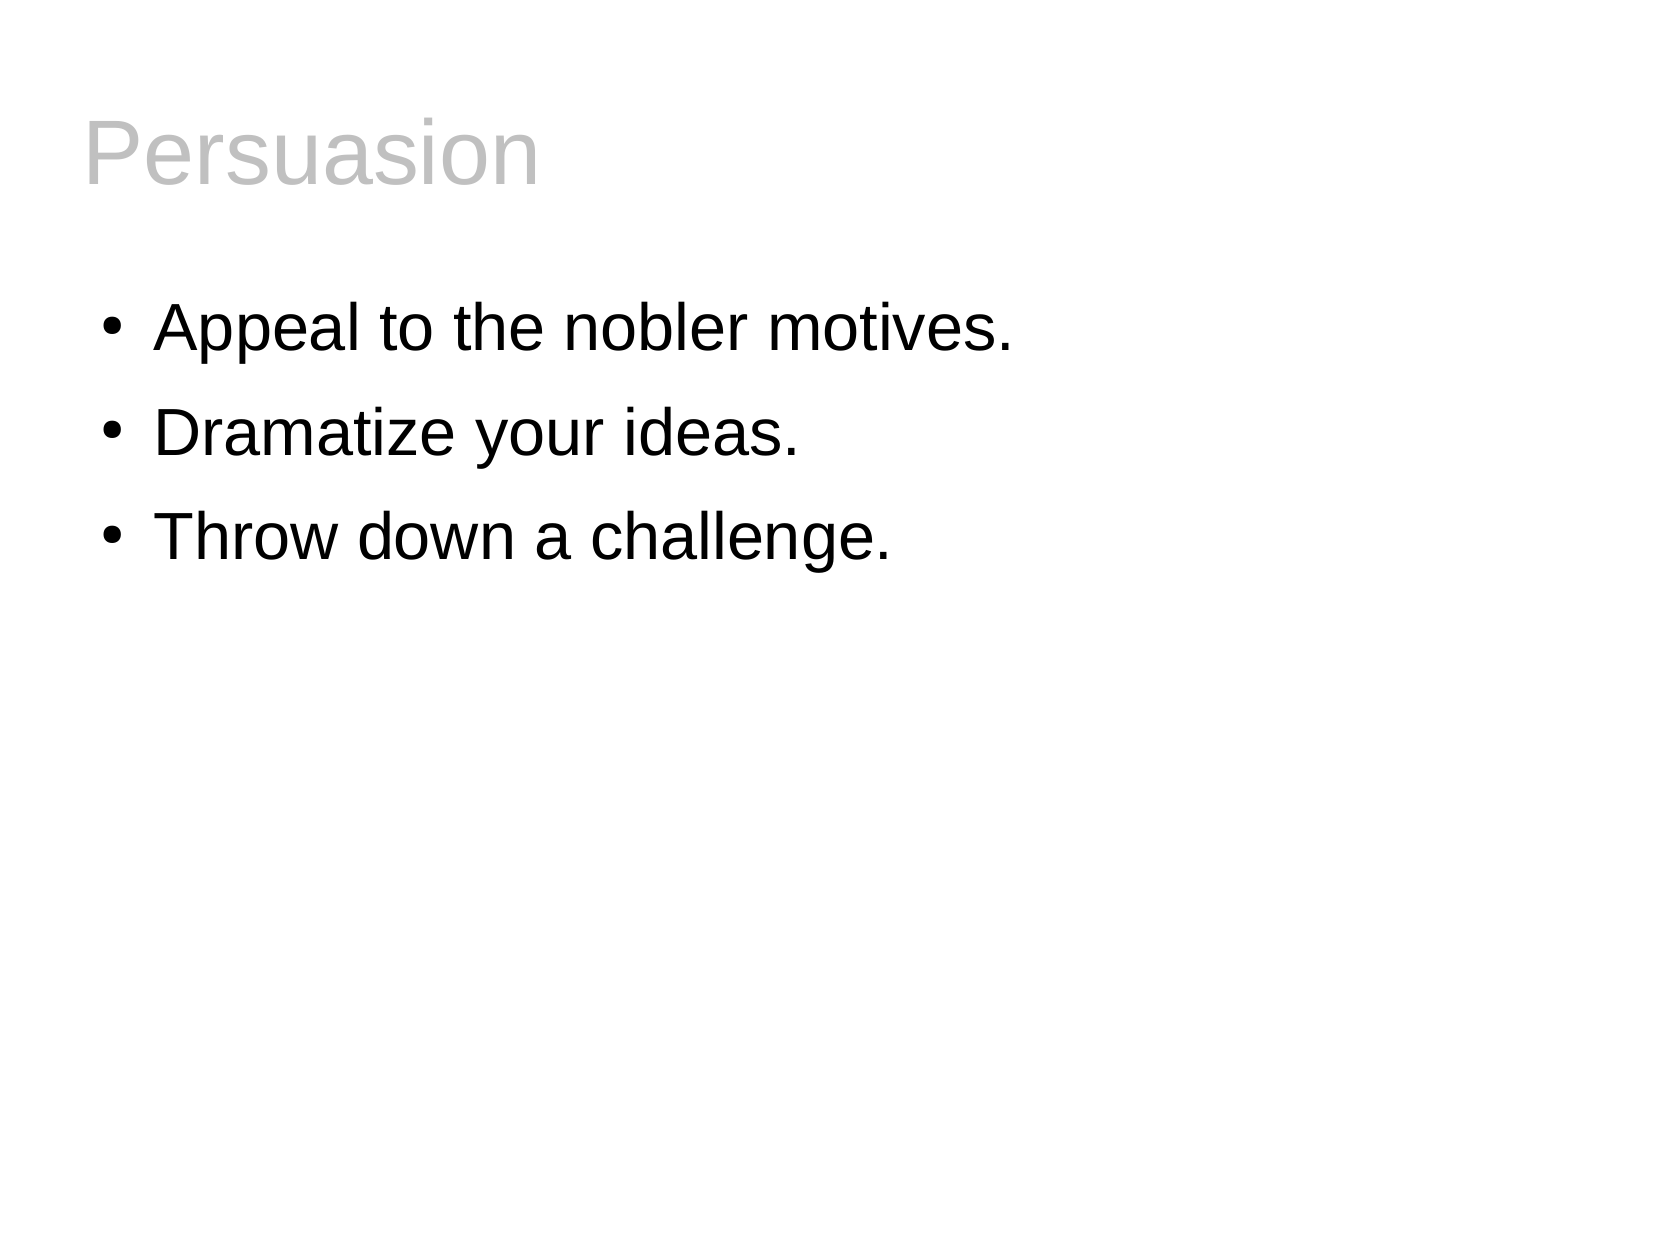

# Persuasion
Appeal to the nobler motives.
Dramatize your ideas.
Throw down a challenge.